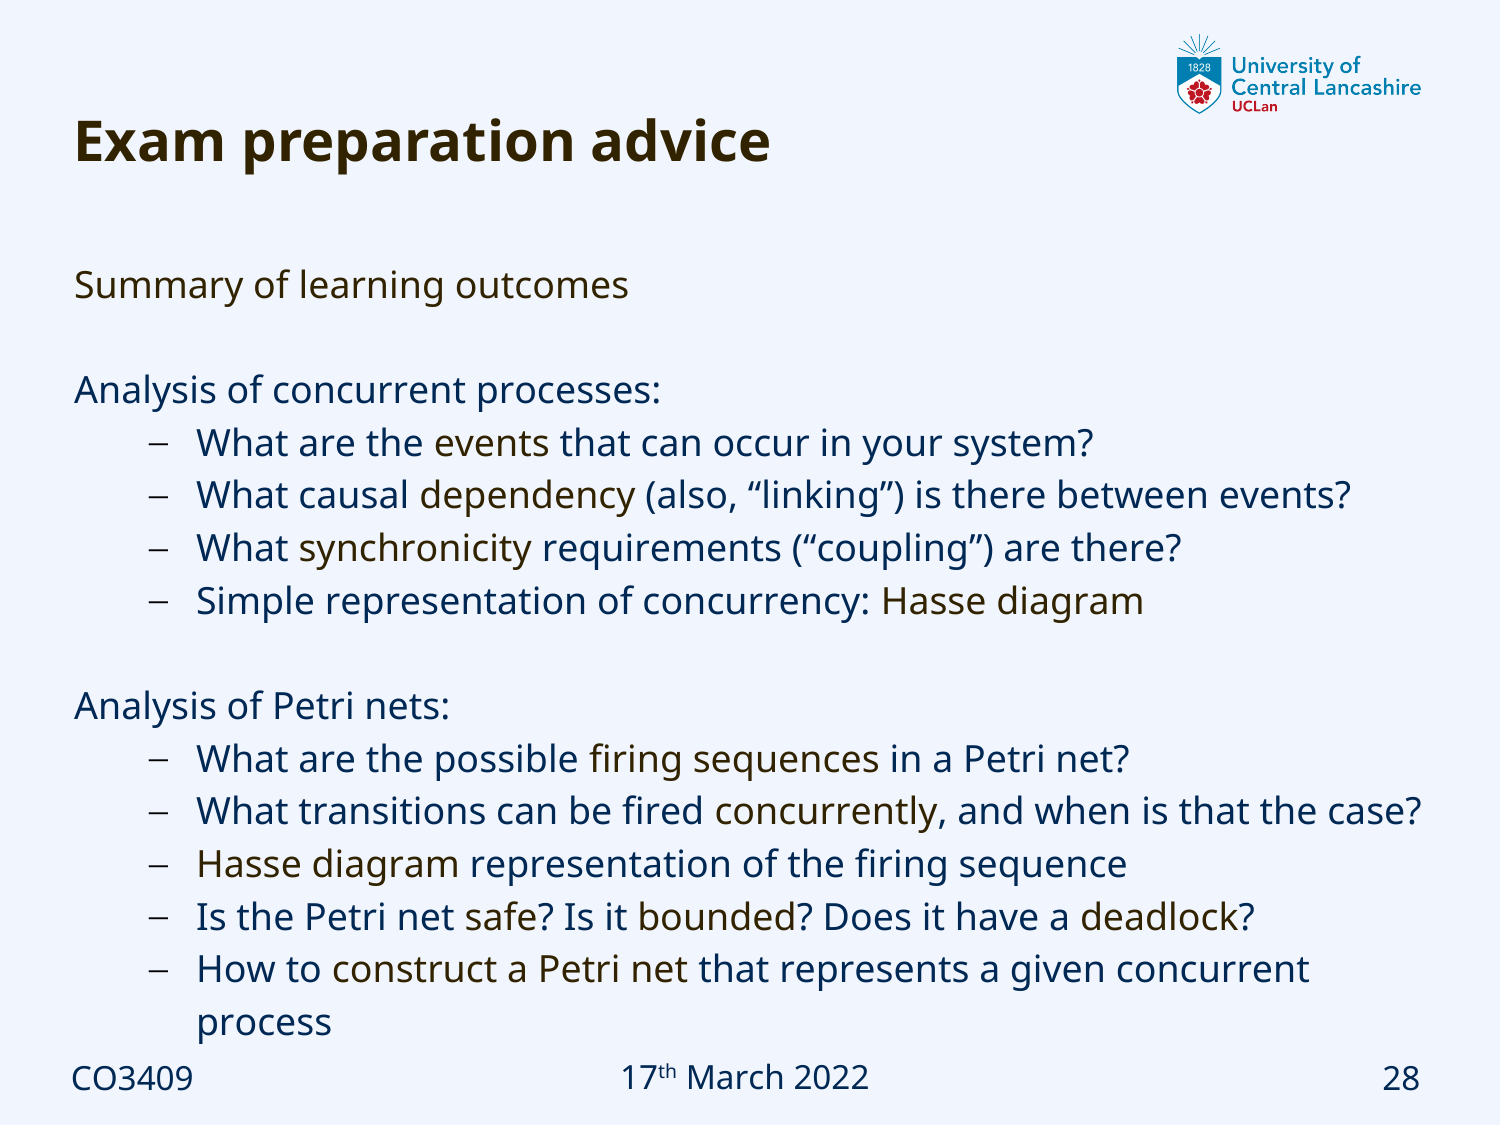

# Exam preparation advice
Summary of learning outcomes
Analysis of concurrent processes:
What are the events that can occur in your system?
What causal dependency (also, “linking”) is there between events?
What synchronicity requirements (“coupling”) are there?
Simple representation of concurrency: Hasse diagram
Analysis of Petri nets:
What are the possible firing sequences in a Petri net?
What transitions can be fired concurrently, and when is that the case?
Hasse diagram representation of the firing sequence
Is the Petri net safe? Is it bounded? Does it have a deadlock?
How to construct a Petri net that represents a given concurrent process